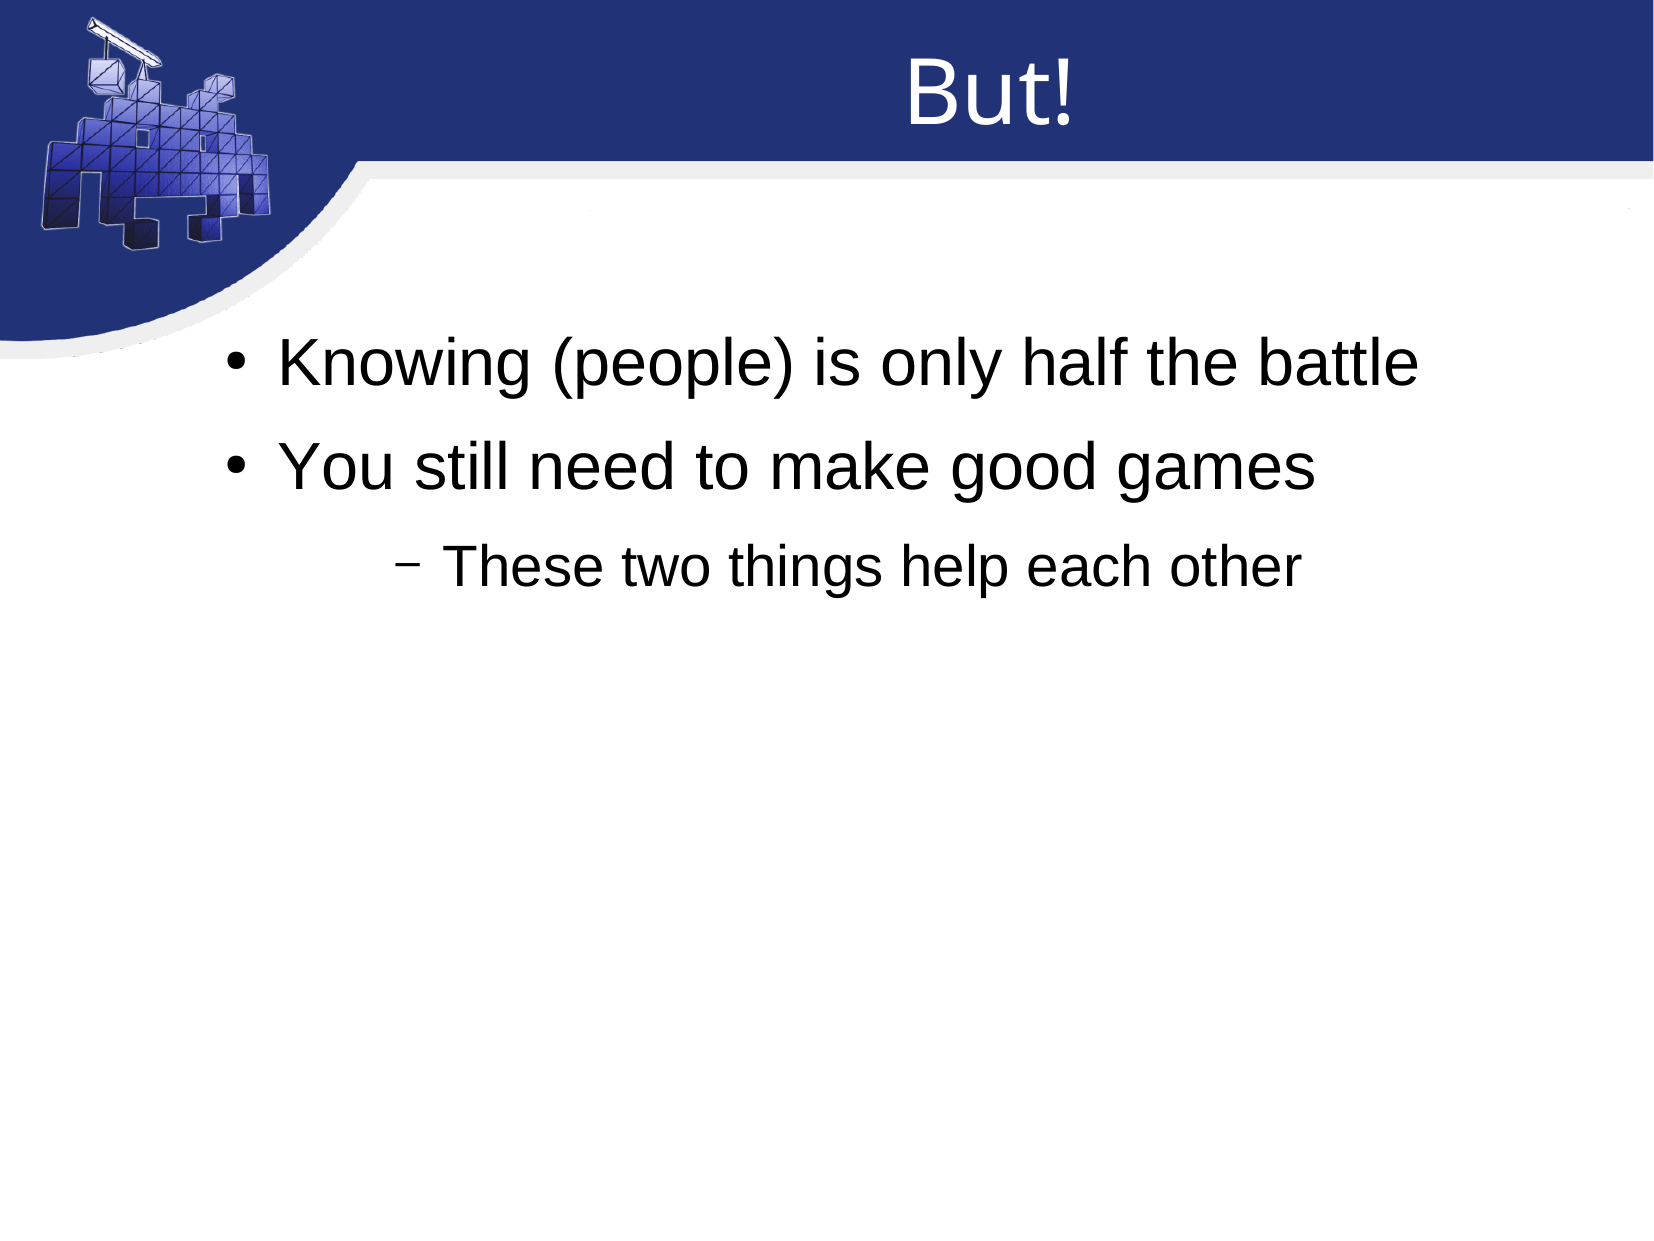

# But!
Knowing (people) is only half the battle
You still need to make good games
These two things help each other